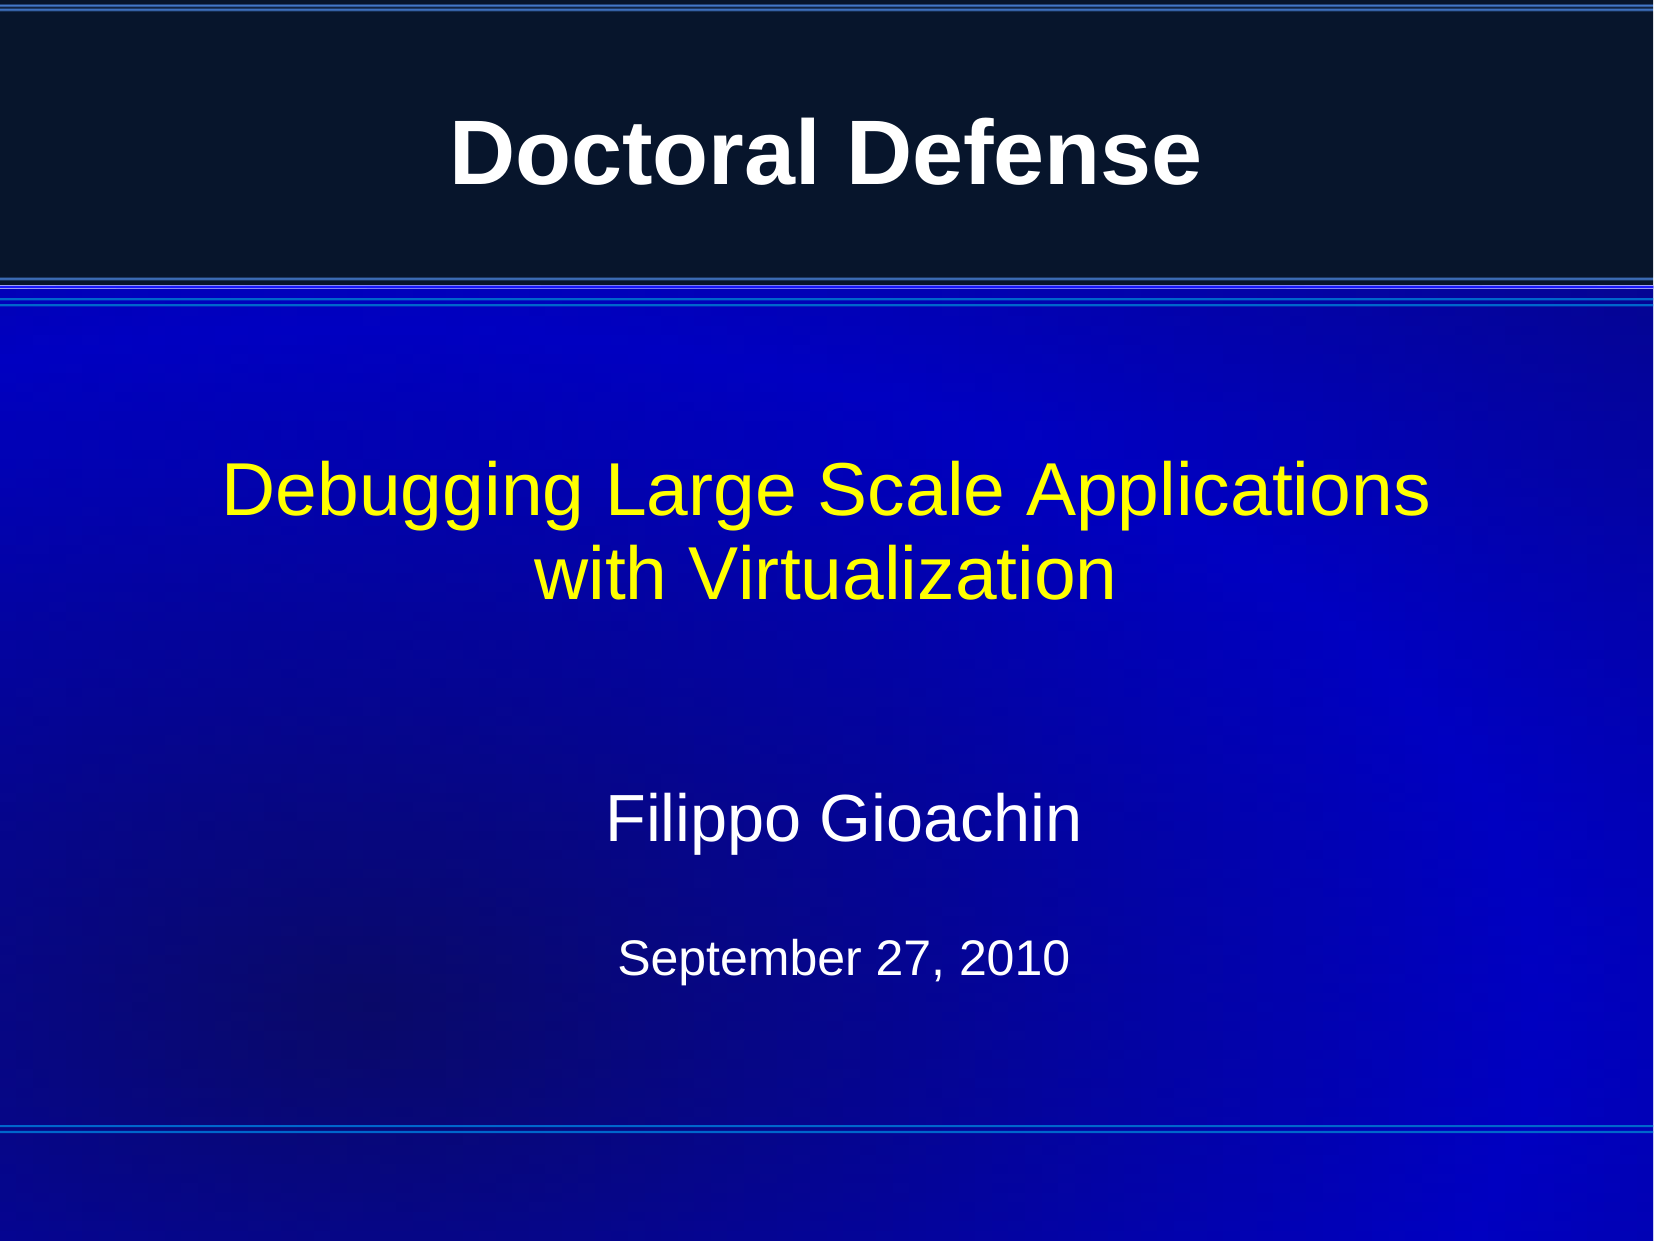

# Doctoral Defense
Debugging Large Scale Applications
with Virtualization
Filippo Gioachin
September 27, 2010